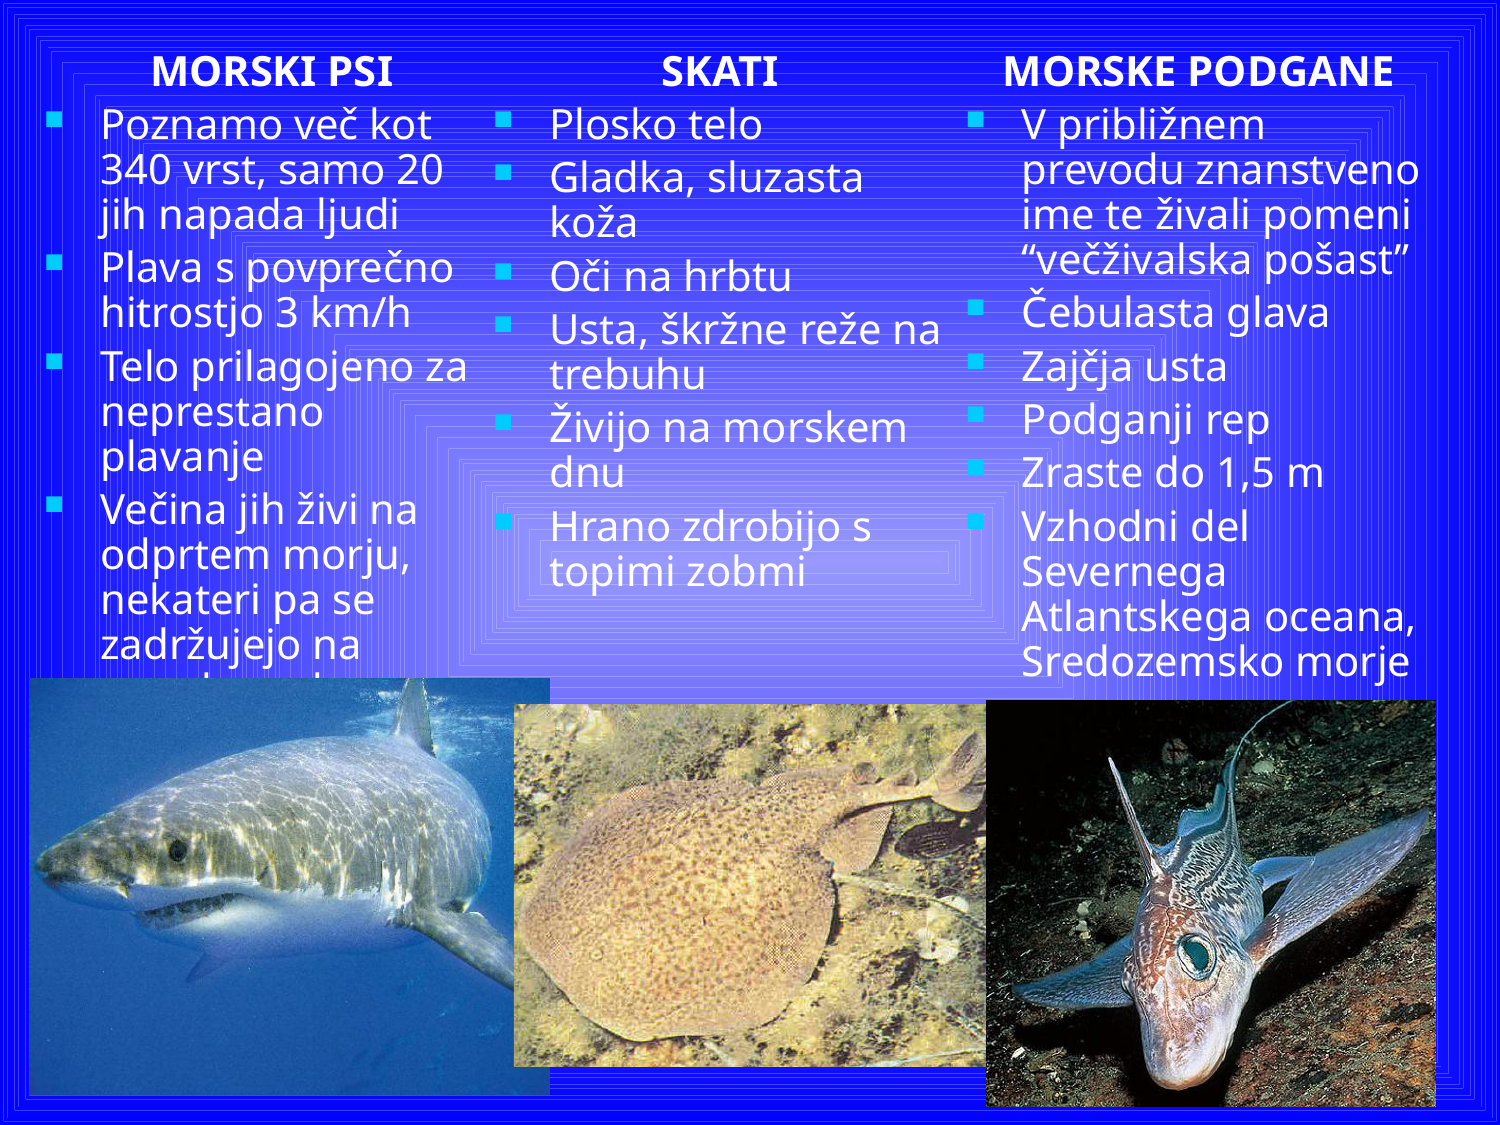

MORSKI PSI
Poznamo več kot 340 vrst, samo 20 jih napada ljudi
Plava s povprečno hitrostjo 3 km/h
Telo prilagojeno za neprestano plavanje
Večina jih živi na odprtem morju, nekateri pa se zadržujejo na morskem dnu
SKATI
Plosko telo
Gladka, sluzasta koža
Oči na hrbtu
Usta, škržne reže na trebuhu
Živijo na morskem dnu
Hrano zdrobijo s topimi zobmi
MORSKE PODGANE
V približnem prevodu znanstveno ime te živali pomeni “večživalska pošast”
Čebulasta glava
Zajčja usta
Podganji rep
Zraste do 1,5 m
Vzhodni del Severnega Atlantskega oceana, Sredozemsko morje